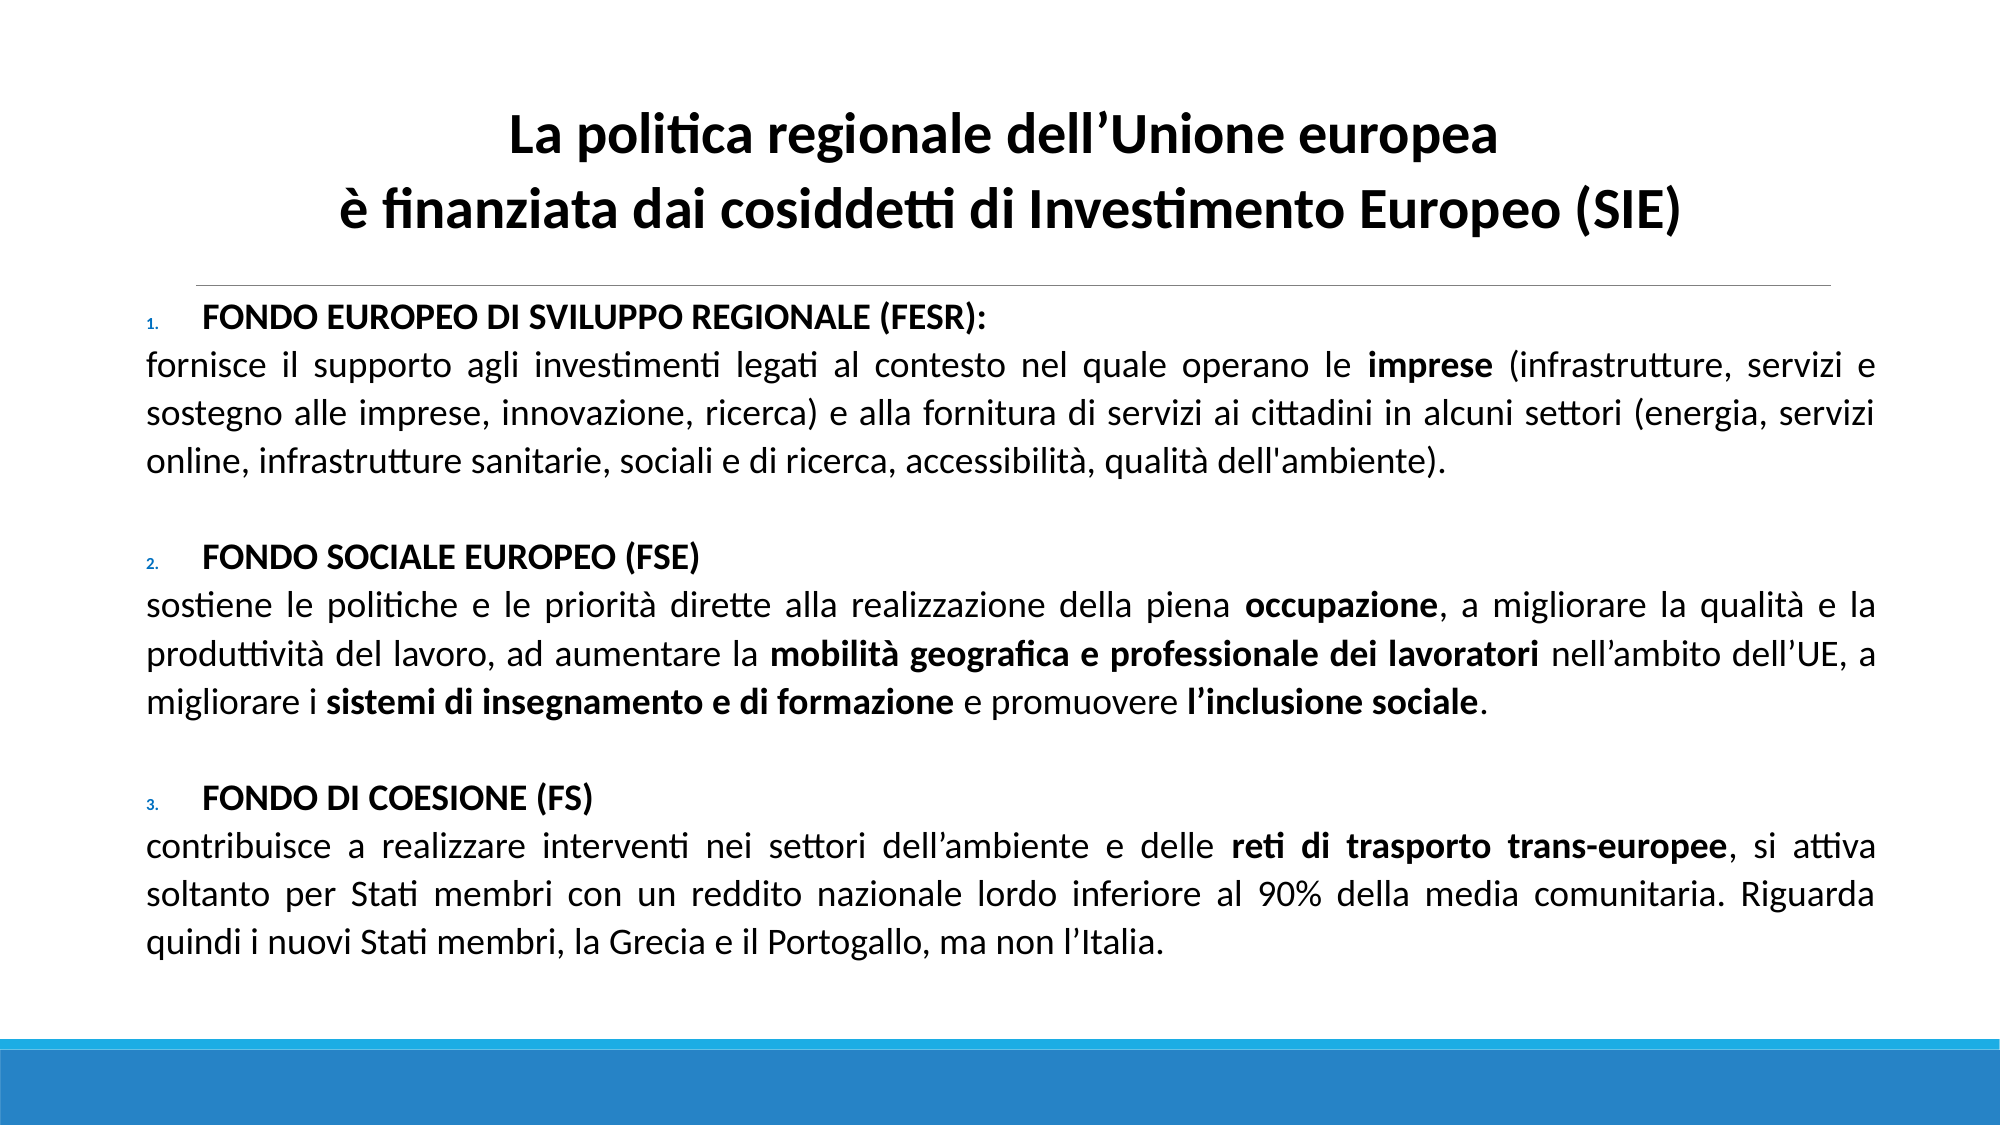

La politica regionale dell’Unione europea
è finanziata dai cosiddetti di Investimento Europeo (SIE)
FONDO EUROPEO DI SVILUPPO REGIONALE (FESR):
fornisce il supporto agli investimenti legati al contesto nel quale operano le imprese (infrastrutture, servizi e sostegno alle imprese, innovazione, ricerca) e alla fornitura di servizi ai cittadini in alcuni settori (energia, servizi online, infrastrutture sanitarie, sociali e di ricerca, accessibilità, qualità dell'ambiente).
FONDO SOCIALE EUROPEO (FSE)
sostiene le politiche e le priorità dirette alla realizzazione della piena occupazione, a migliorare la qualità e la produttività del lavoro, ad aumentare la mobilità geografica e professionale dei lavoratori nell’ambito dell’UE, a migliorare i sistemi di insegnamento e di formazione e promuovere l’inclusione sociale.
FONDO DI COESIONE (FS)
contribuisce a realizzare interventi nei settori dell’ambiente e delle reti di trasporto trans-europee, si attiva soltanto per Stati membri con un reddito nazionale lordo inferiore al 90% della media comunitaria. Riguarda quindi i nuovi Stati membri, la Grecia e il Portogallo, ma non l’Italia.